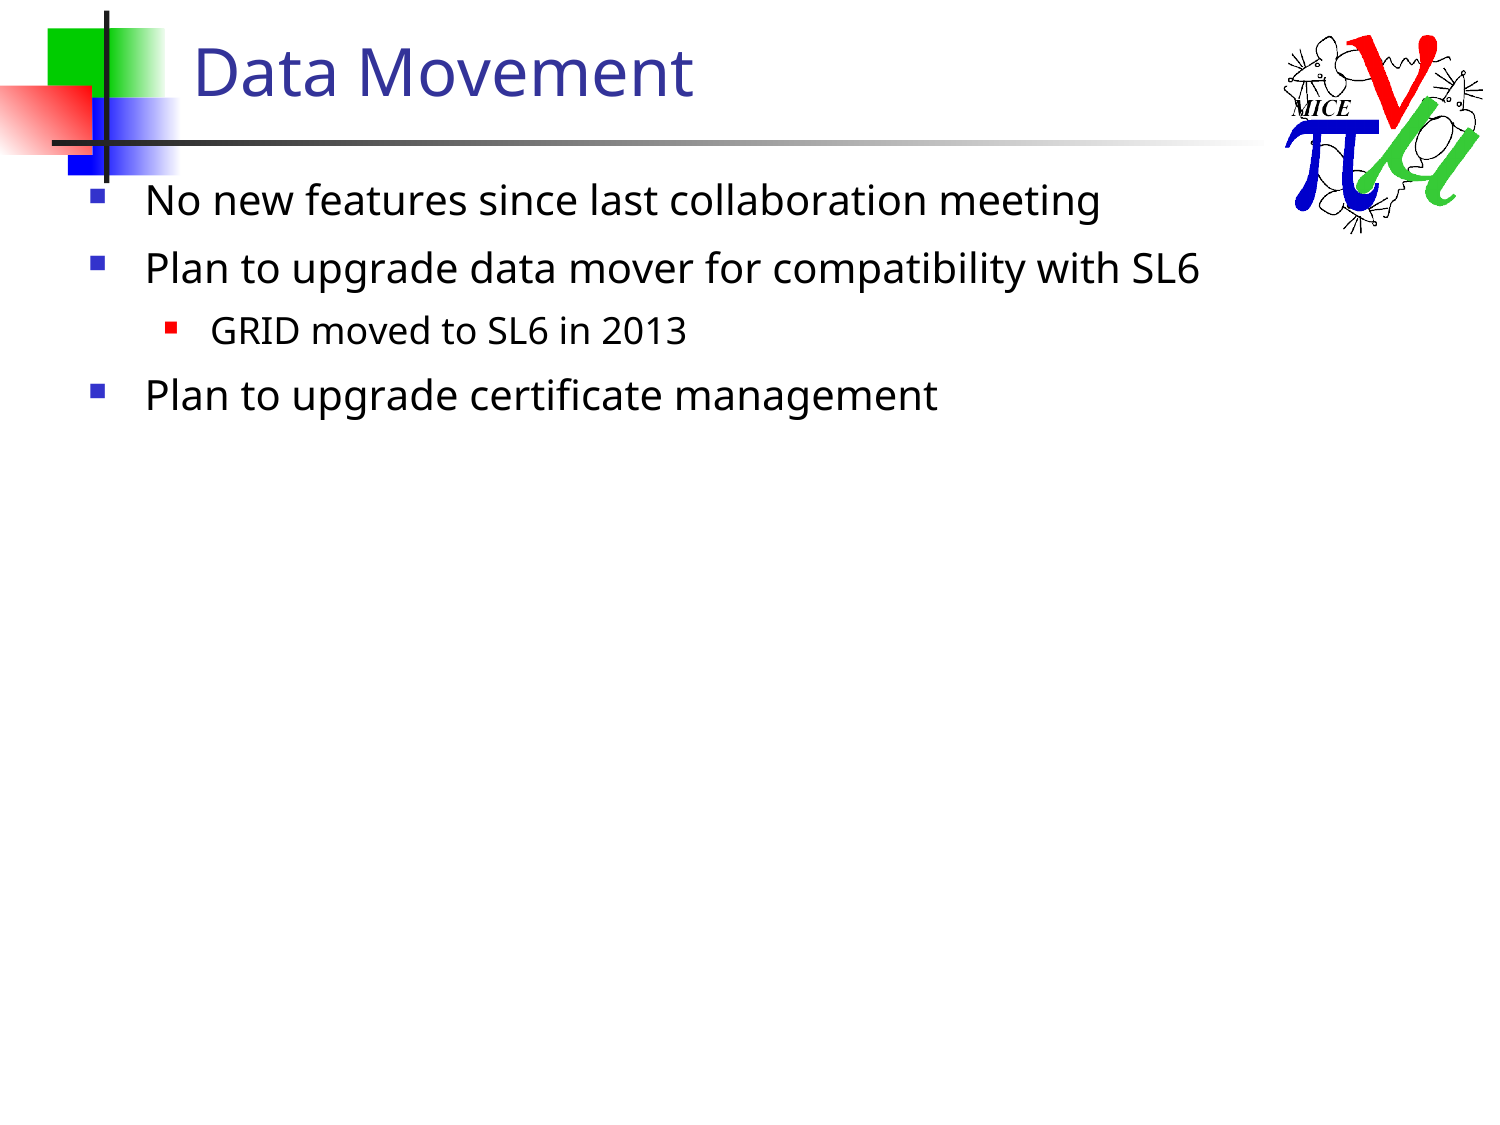

# Data Movement
No new features since last collaboration meeting
Plan to upgrade data mover for compatibility with SL6
GRID moved to SL6 in 2013
Plan to upgrade certificate management